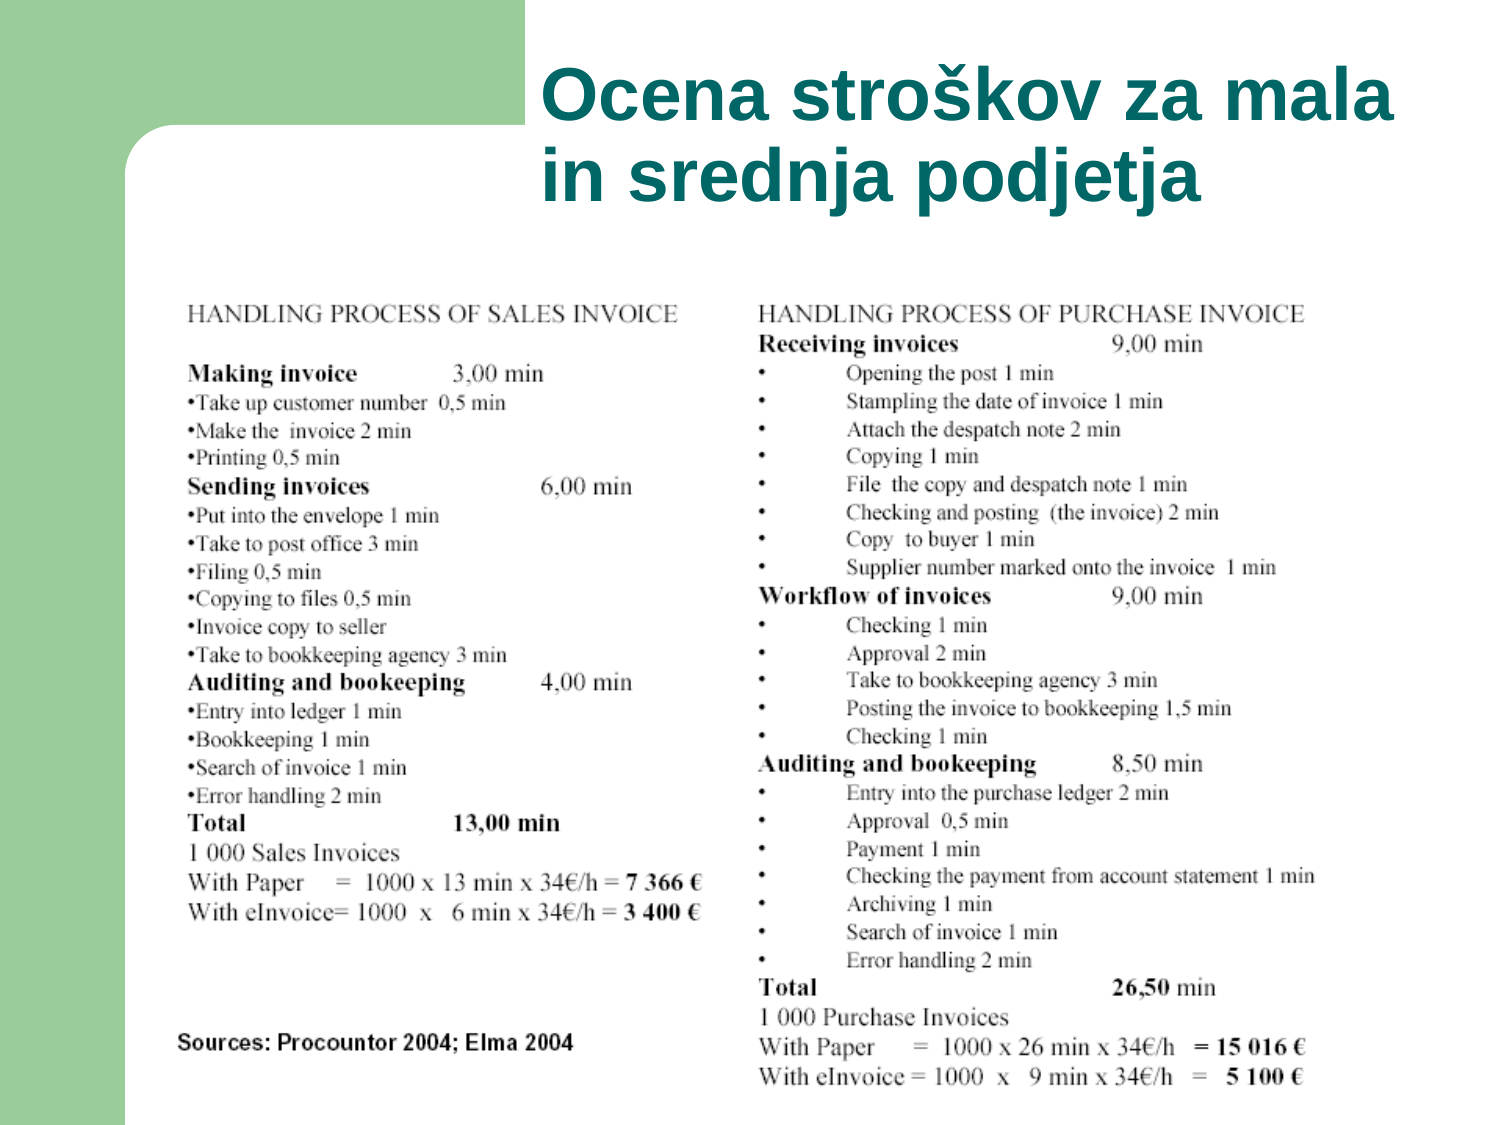

# Ocena stroškov za mala in srednja podjetja